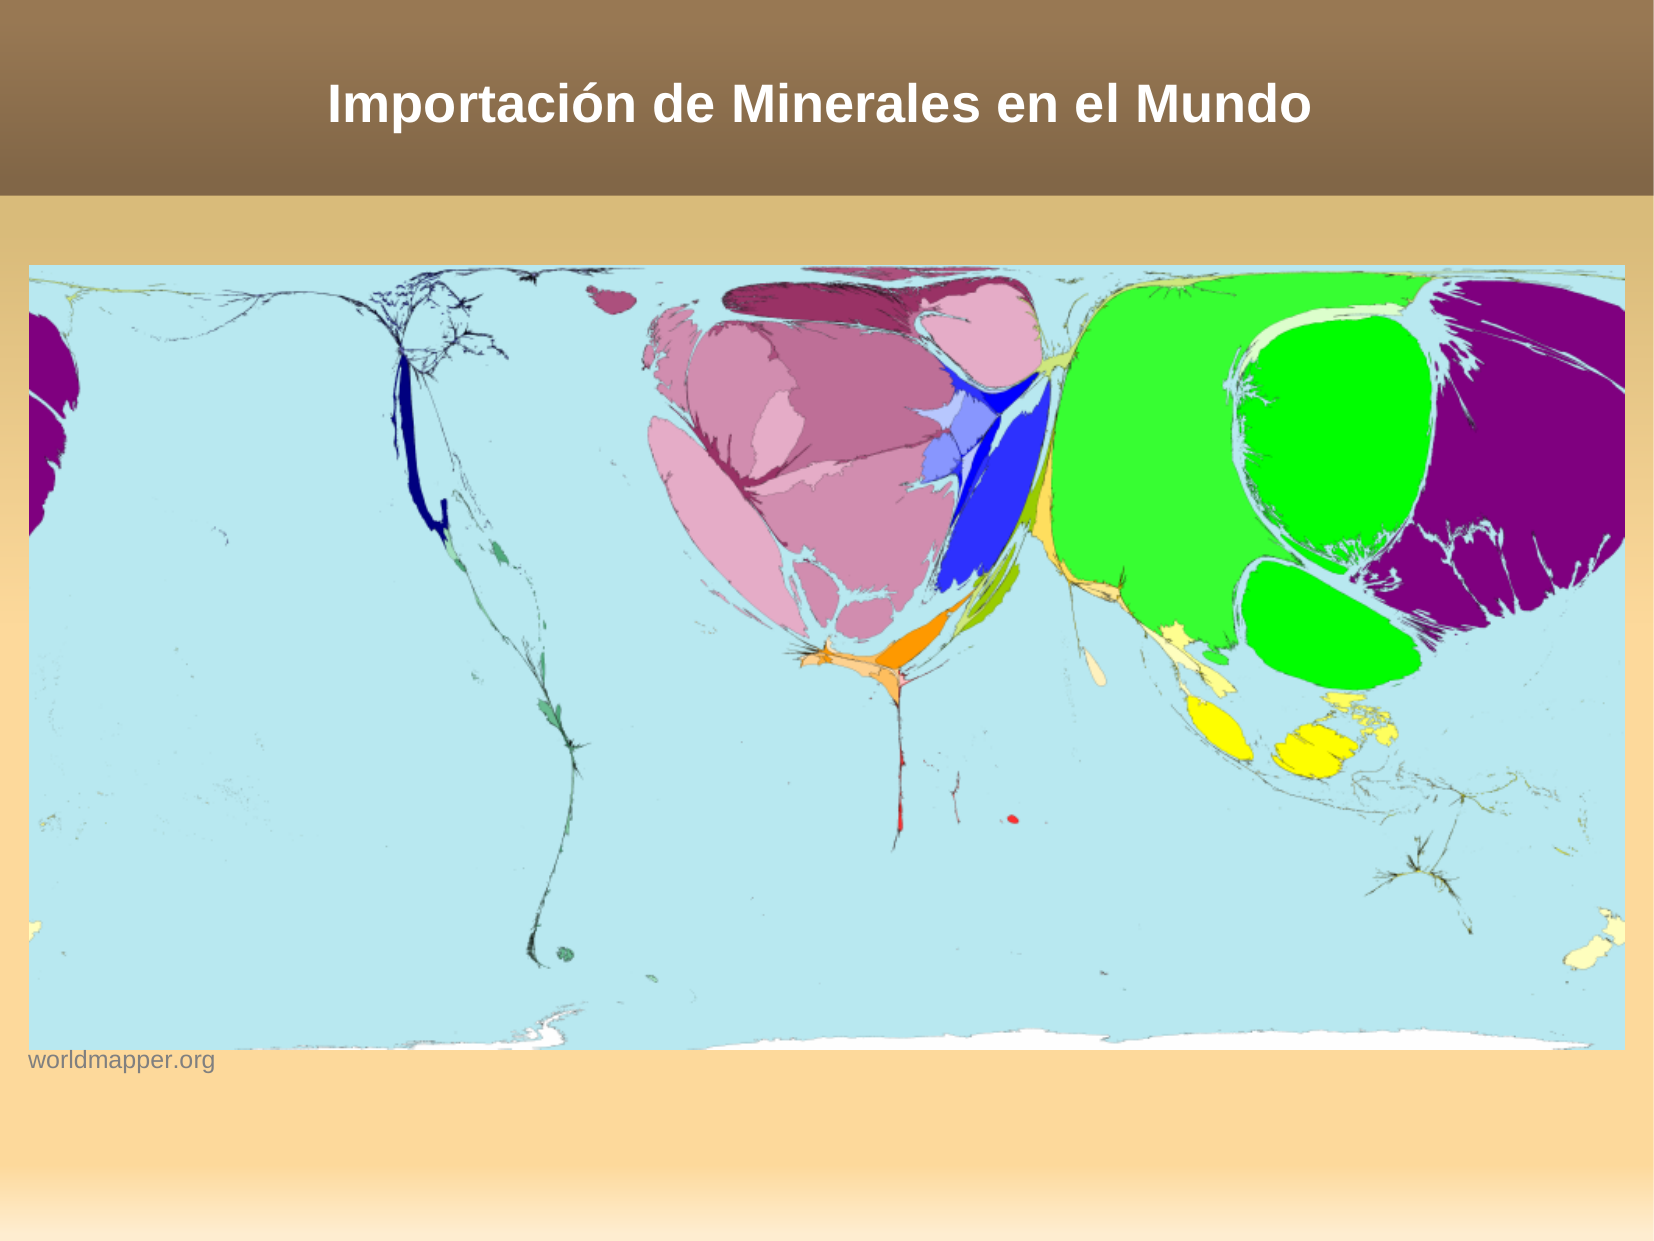

# Importación de Minerales en el Mundo
worldmapper.org